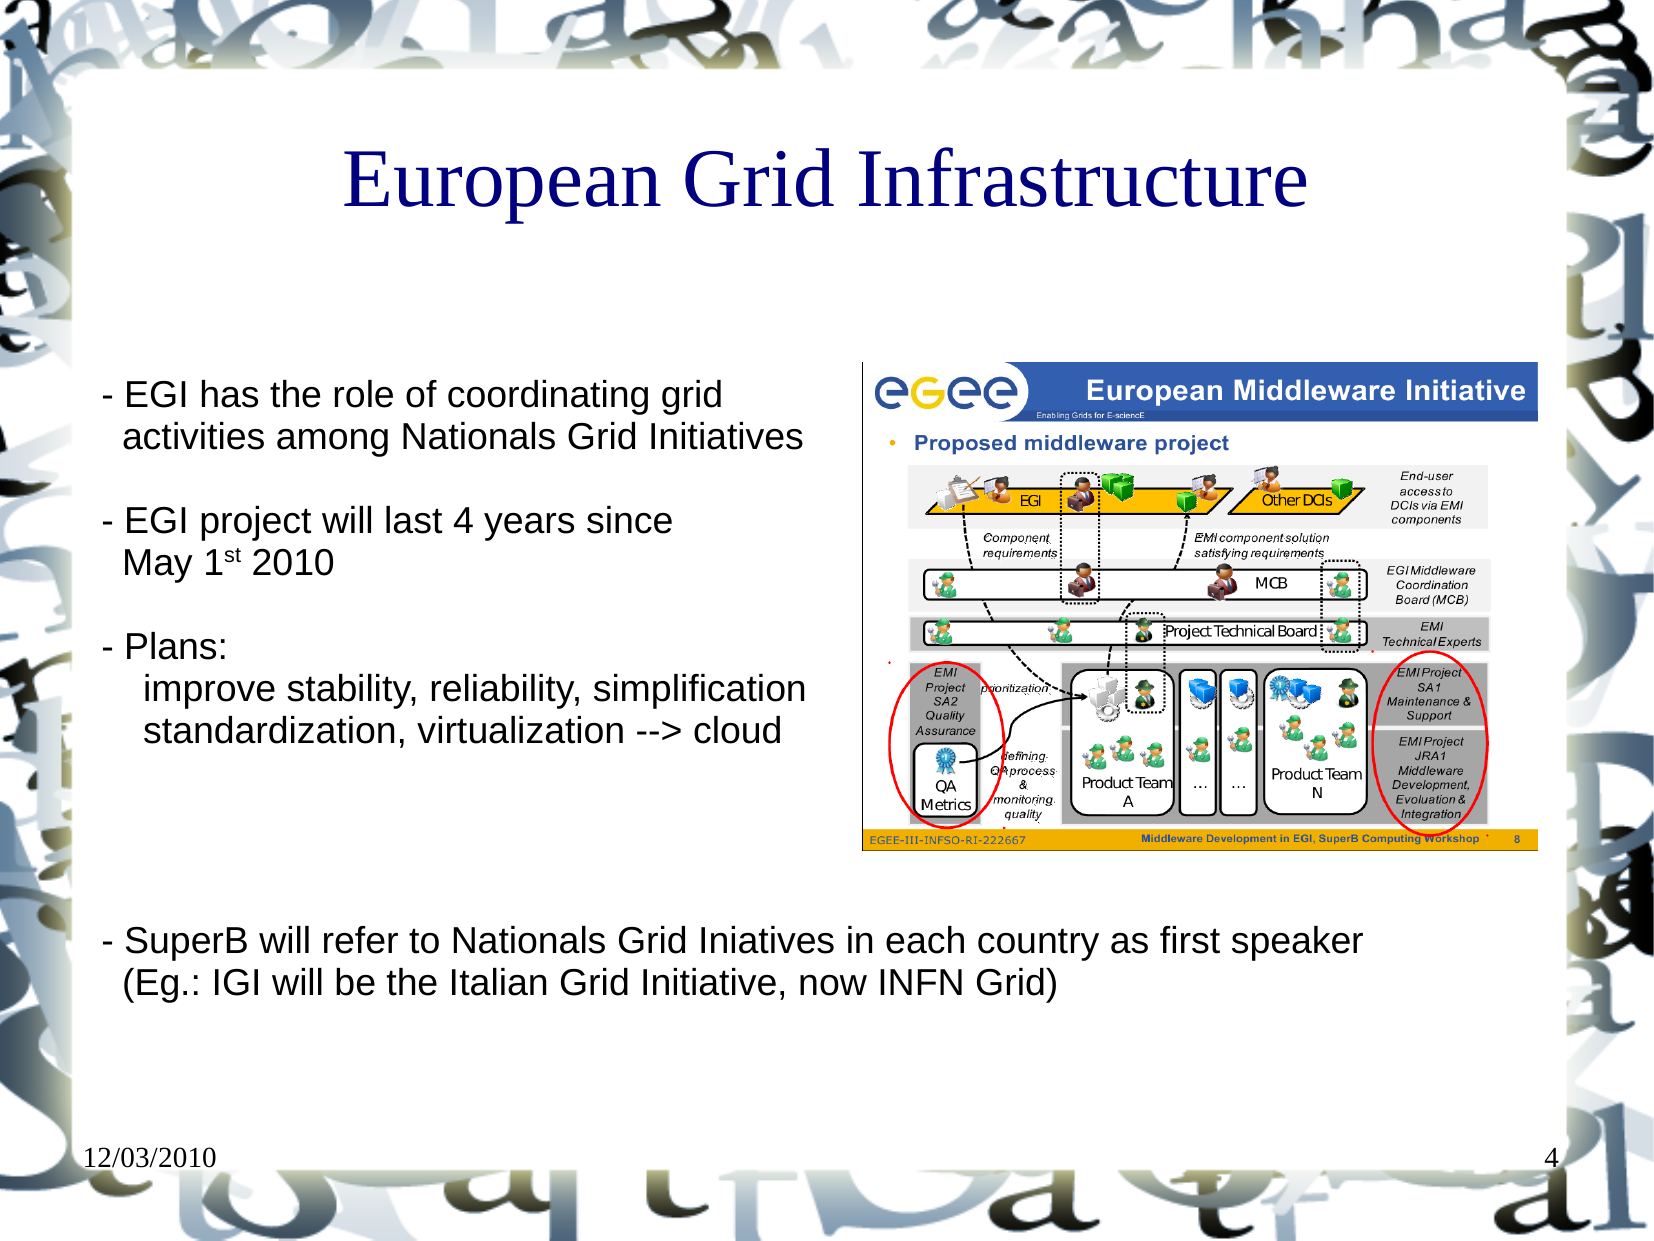

European Grid Infrastructure
- EGI has the role of coordinating grid
 activities among Nationals Grid Initiatives
- EGI project will last 4 years since
 May 1st 2010
- Plans:
 improve stability, reliability, simplification
 standardization, virtualization --> cloud
- SuperB will refer to Nationals Grid Iniatives in each country as first speaker
 (Eg.: IGI will be the Italian Grid Initiative, now INFN Grid)
12/03/2010
4